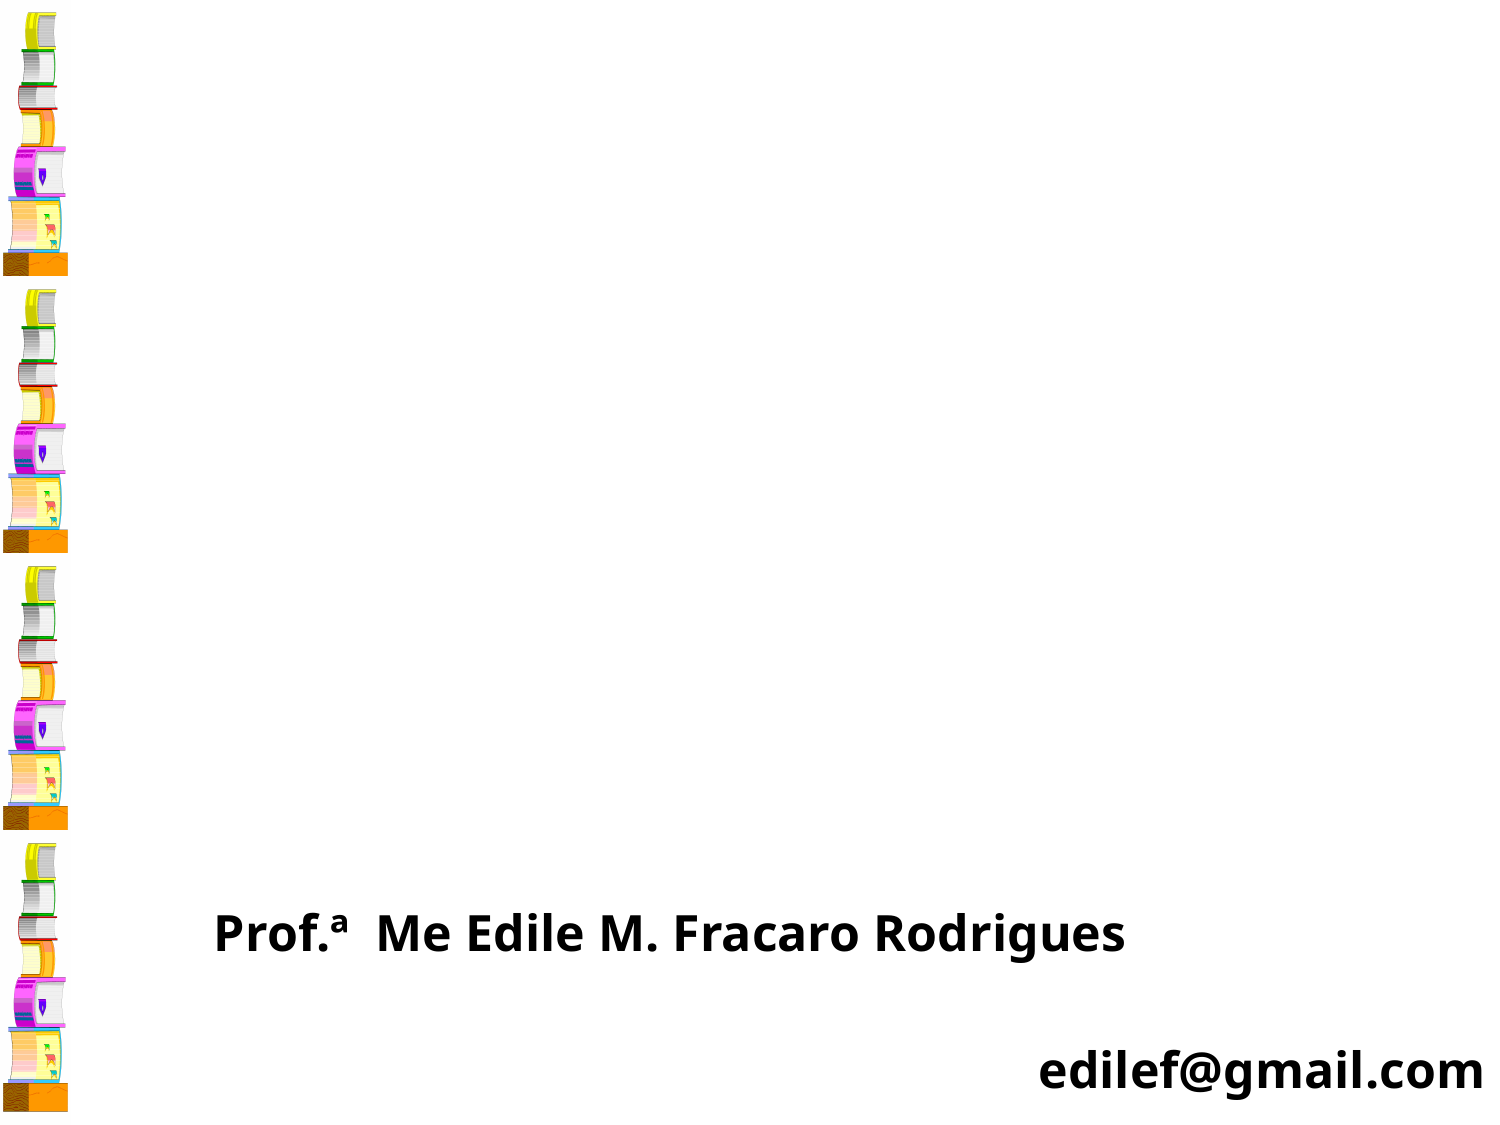

# ENSINO RELIGIOSO
Detalhe da obra de Michelangelo — "Criação do Homem" — Capela Sistina
Prof.ª Me Edile M. Fracaro Rodrigues
edilef@gmail.com